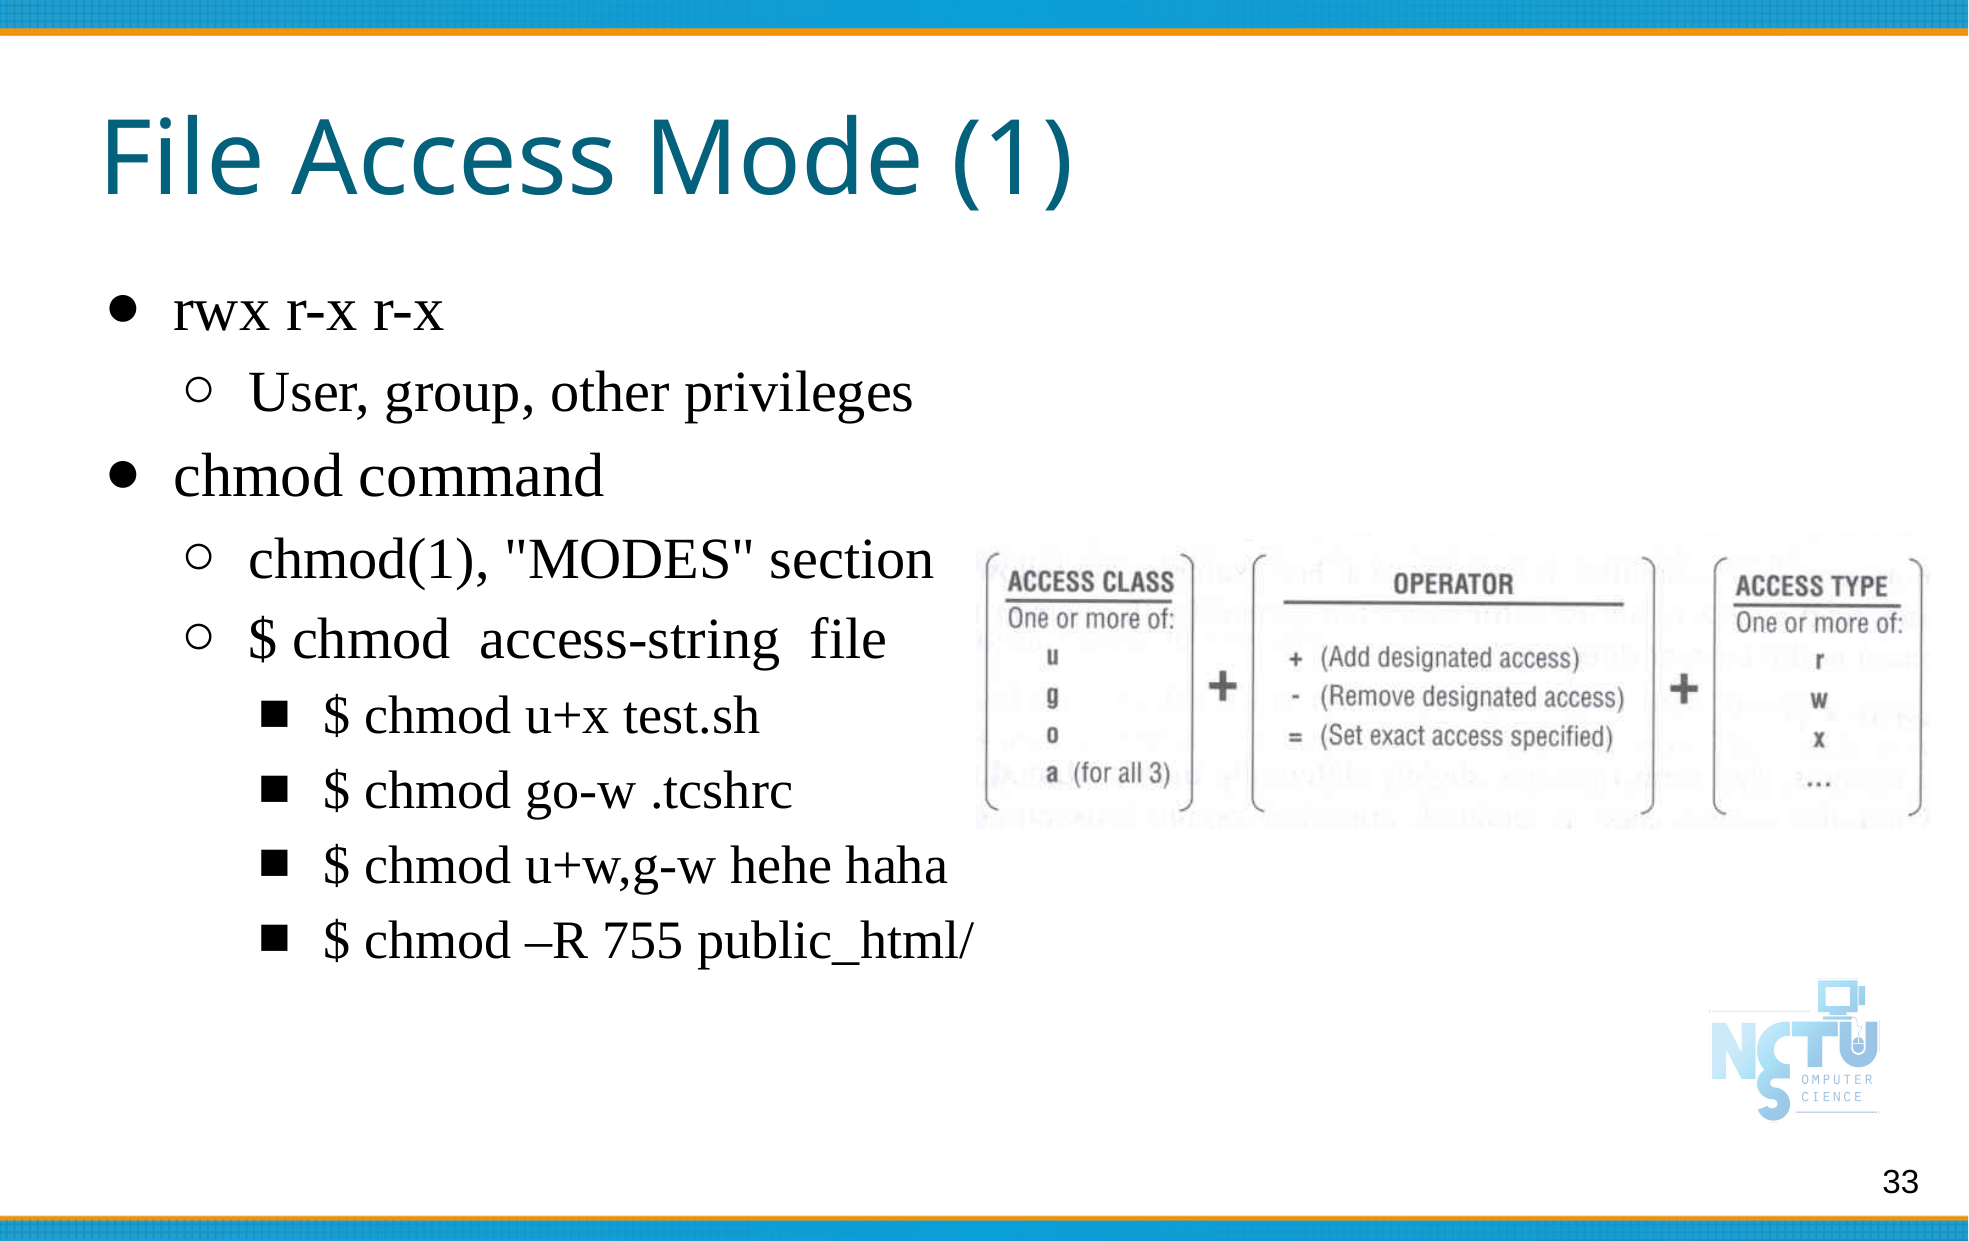

# File Access Mode (1)
rwx r-x r-x
User, group, other privileges
chmod command
chmod(1), "MODES" section
$ chmod access-string file
$ chmod u+x test.sh
$ chmod go-w .tcshrc
$ chmod u+w,g-w hehe haha
$ chmod –R 755 public_html/